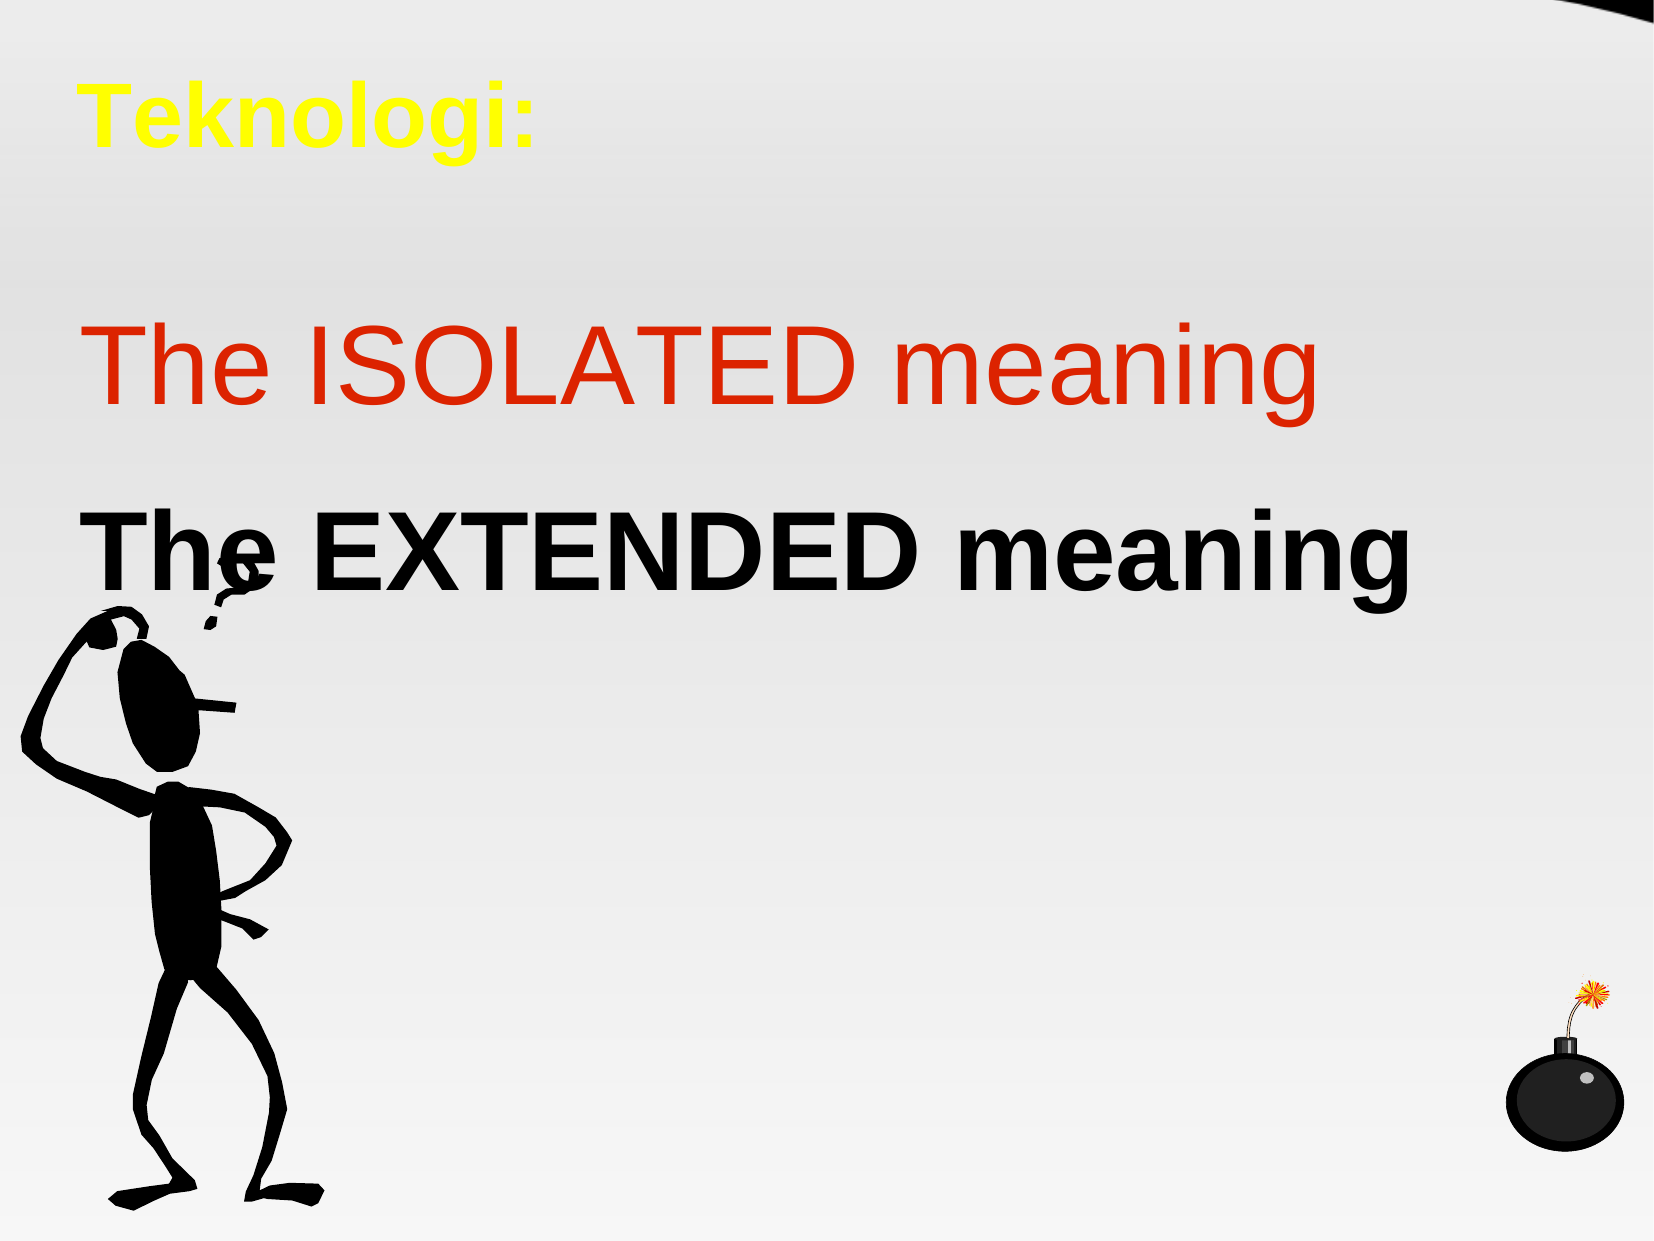

# Teknologi:
The ISOLATED meaning
The EXTENDED meaning